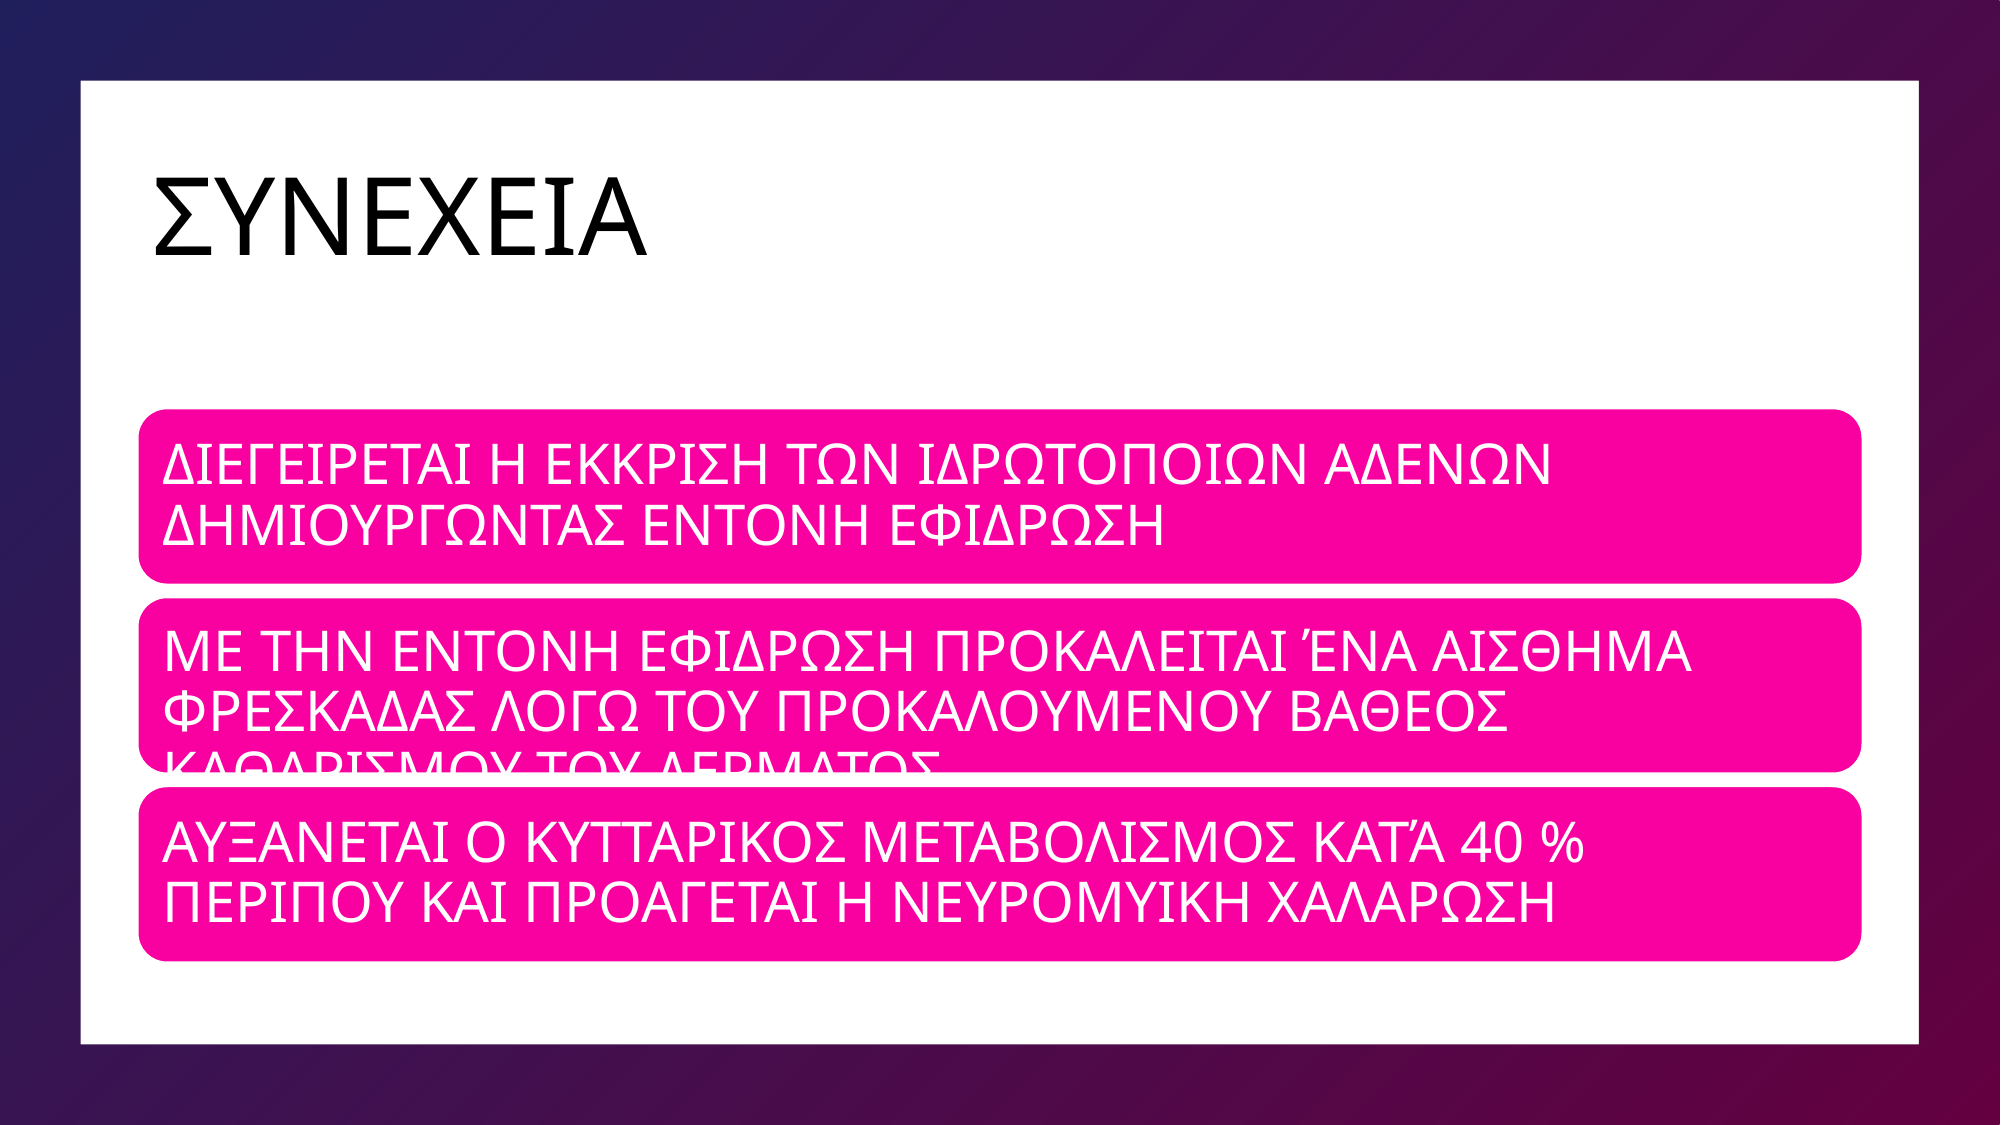

# ΣΥΝΕΧΕΙΑ
ΔΙΕΓΕΙΡΕΤΑΙ Η ΕΚΚΡΙΣΗ ΤΩΝ ΙΔΡΩΤΟΠΟΙΩΝ ΑΔΕΝΩΝ ΔΗΜΙΟΥΡΓΩΝΤΑΣ ΕΝΤΟΝΗ ΕΦΙΔΡΩΣΗ
ΜΕ ΤΗΝ ΕΝΤΟΝΗ ΕΦΙΔΡΩΣΗ ΠΡΟΚΑΛΕΙΤΑΙ ΈΝΑ ΑΙΣΘΗΜΑ ΦΡΕΣΚΑΔΑΣ ΛΟΓΩ ΤΟΥ ΠΡΟΚΑΛΟΥΜΕΝΟΥ ΒΑΘΕΟΣ ΚΑΘΑΡΙΣΜΟΥ ΤΟΥ ΔΕΡΜΑΤΟΣ
ΑΥΞΑΝΕΤΑΙ Ο ΚΥΤΤΑΡΙΚΟΣ ΜΕΤΑΒΟΛΙΣΜΟΣ ΚΑΤΆ 40 % ΠΕΡΙΠΟΥ ΚΑΙ ΠΡΟΑΓΕΤΑΙ Η ΝΕΥΡΟΜΥΙΚΗ ΧΑΛΑΡΩΣΗ